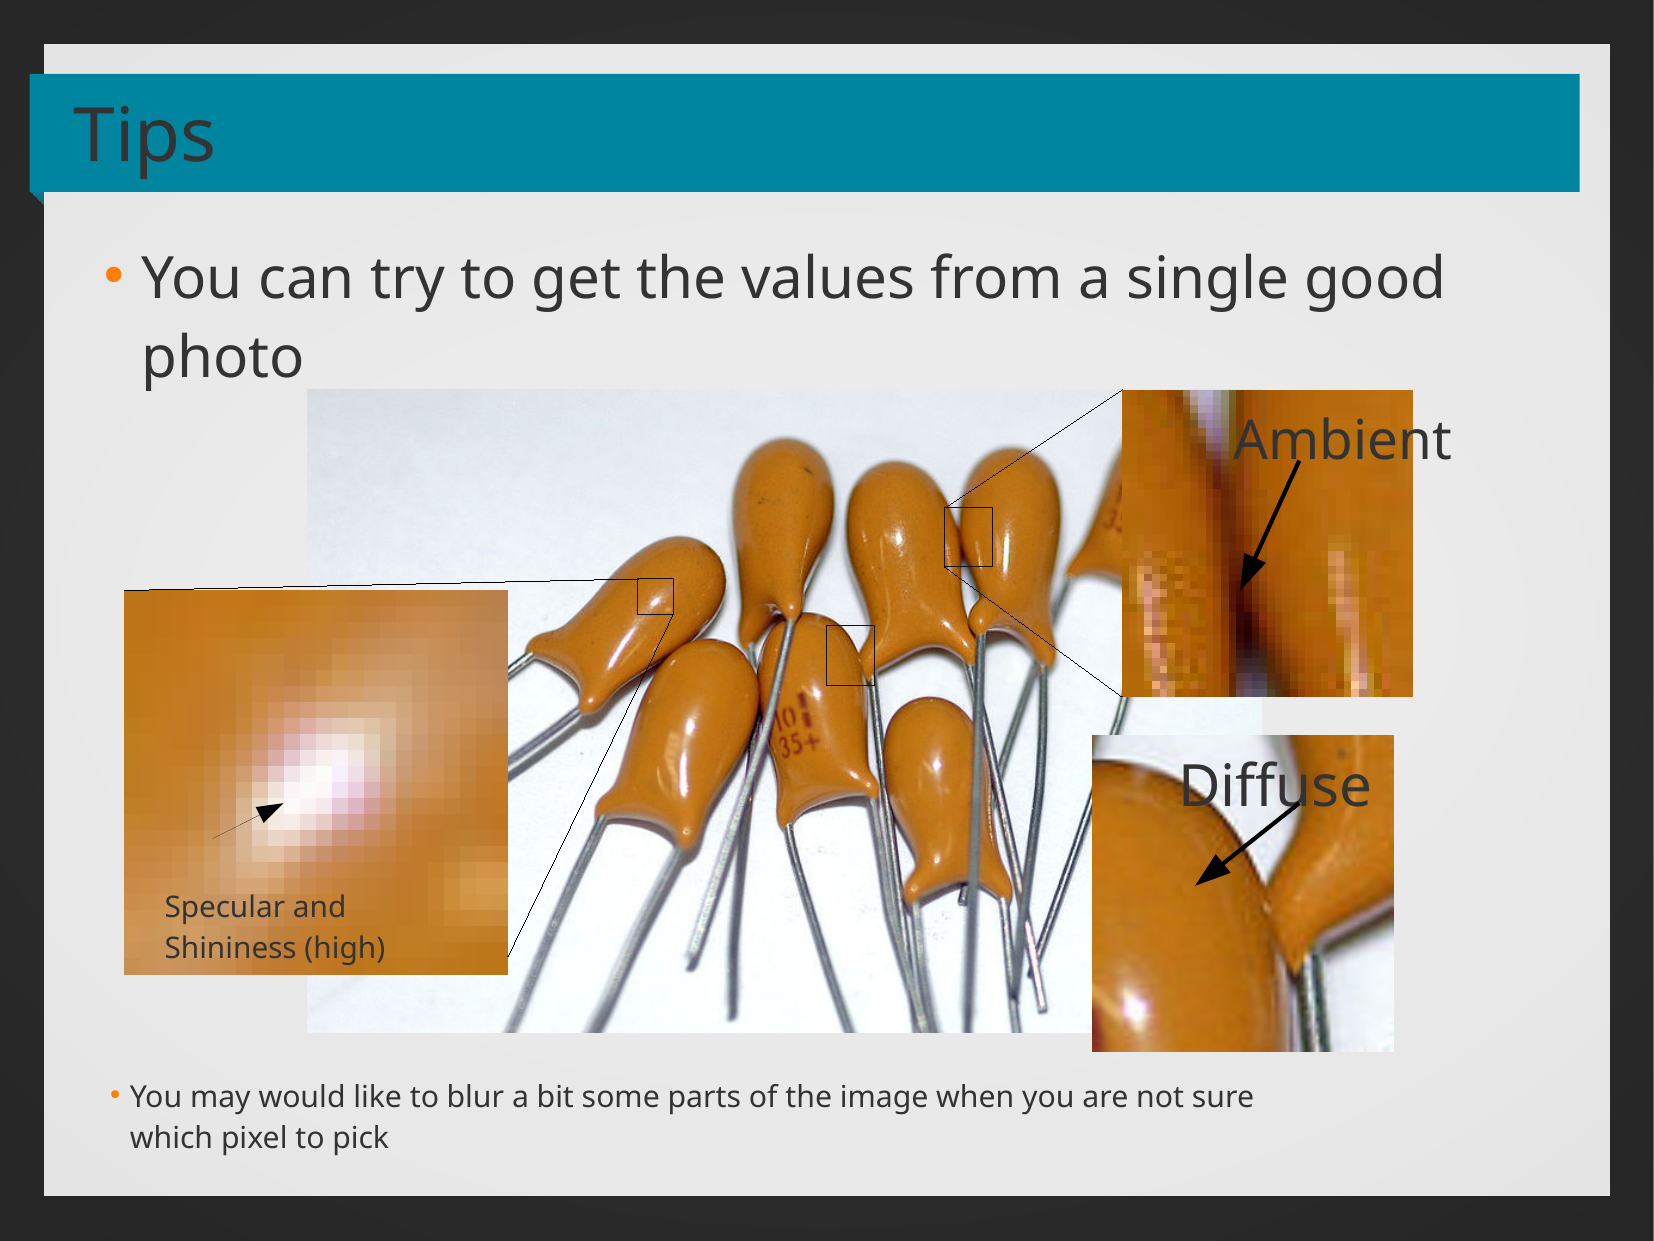

# Tips
You can try to get the values from a single good photo
Ambient
Diffuse
Specular and Shininess (high)
You may would like to blur a bit some parts of the image when you are not sure which pixel to pick